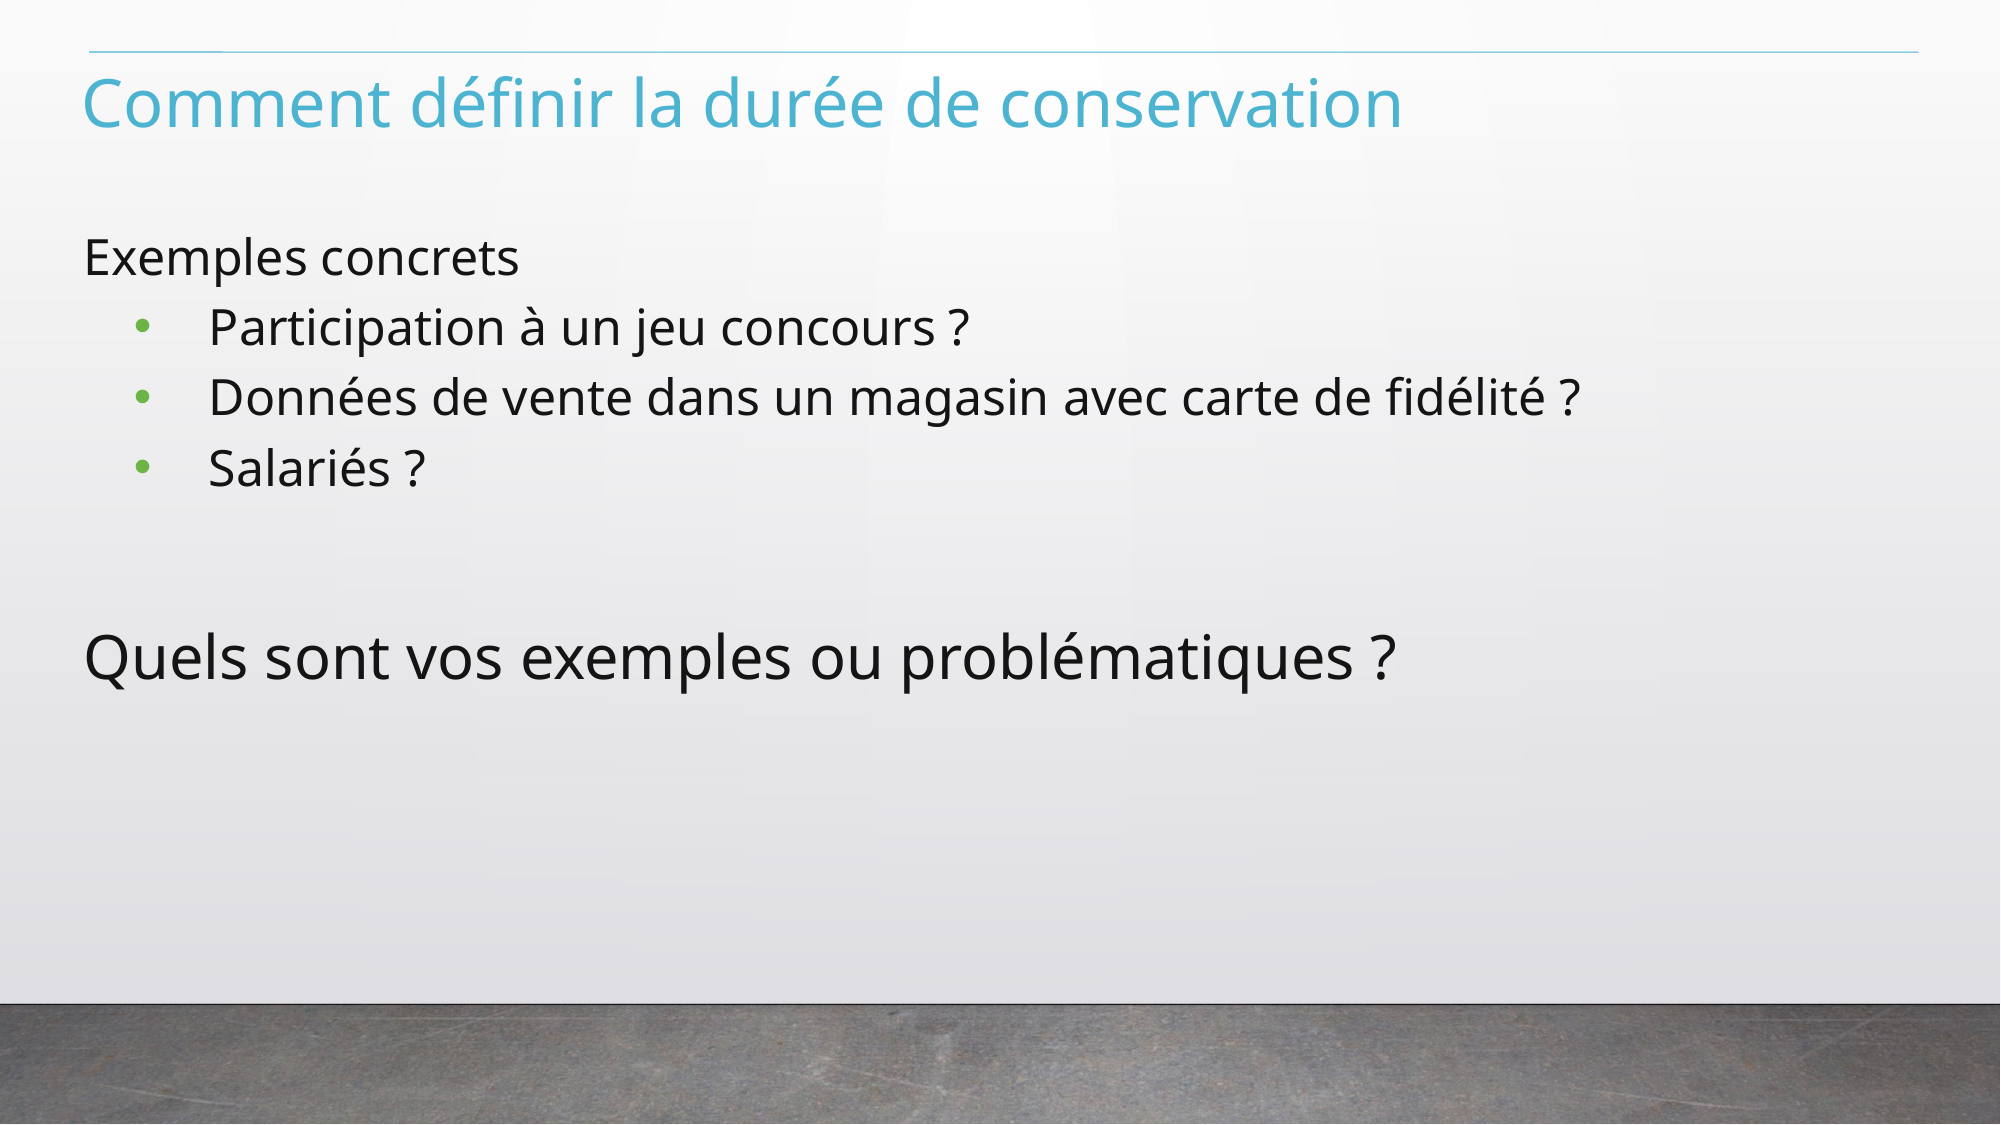

# Comment définir la durée de conservation
Exemples concrets
Participation à un jeu concours ?
Données de vente dans un magasin avec carte de fidélité ?
Salariés ?
Quels sont vos exemples ou problématiques ?